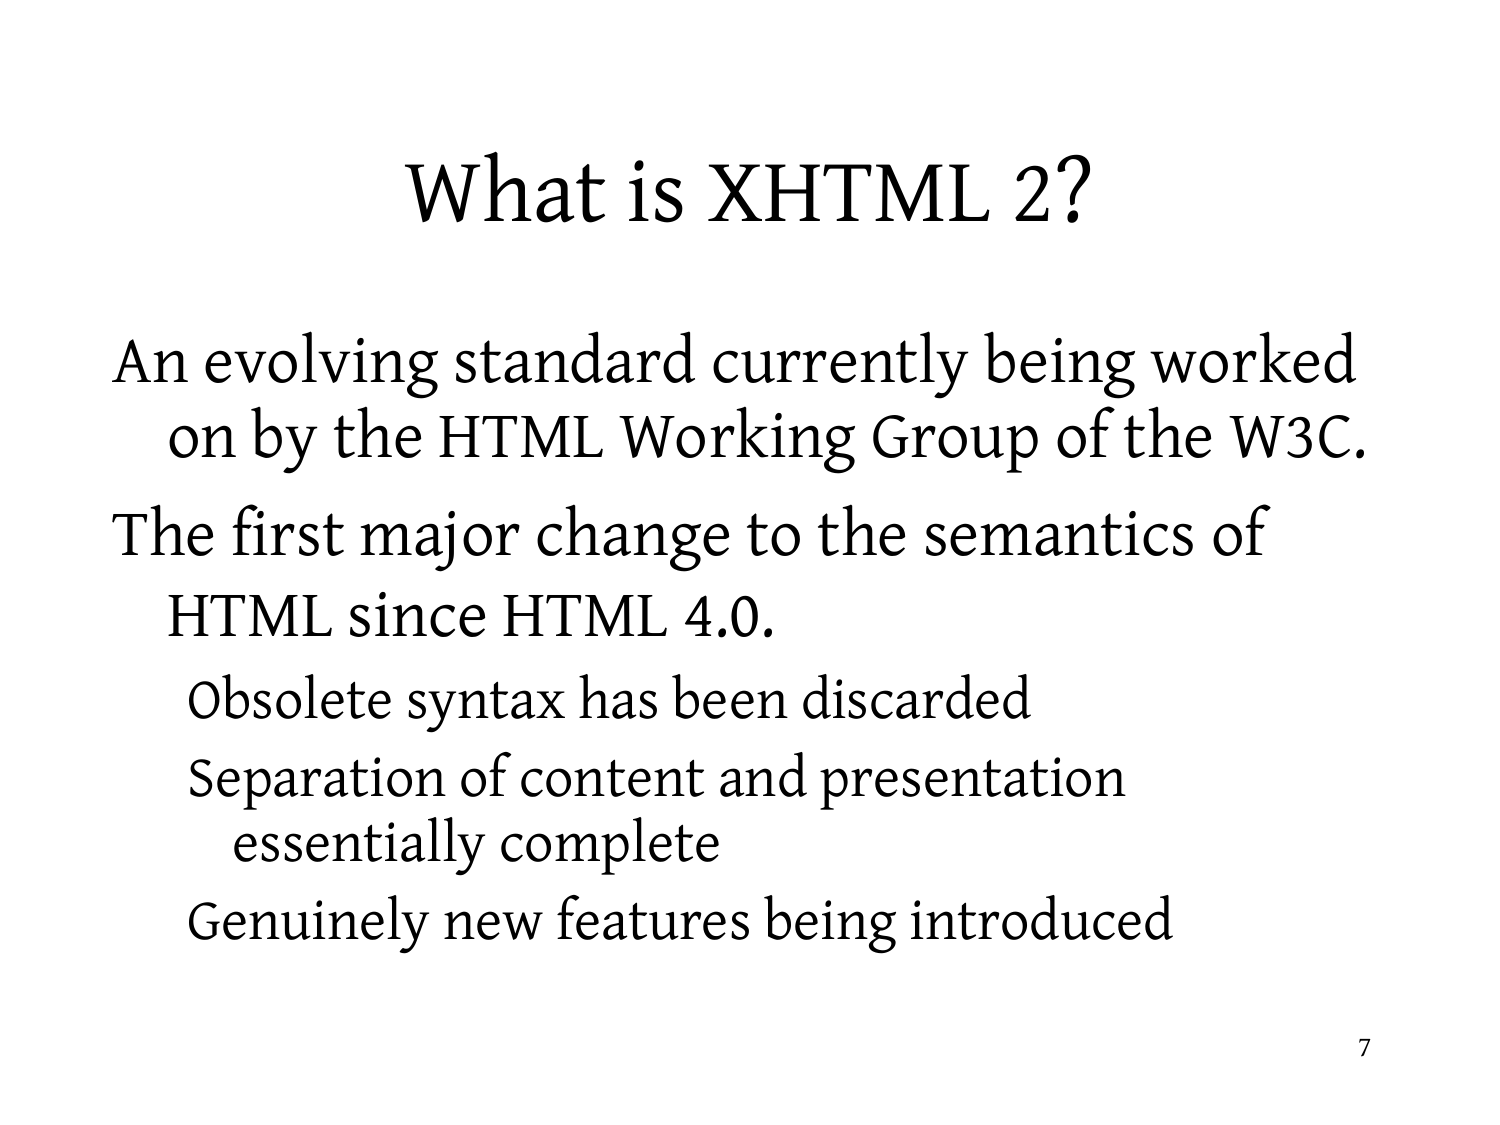

# What is XHTML 2?
An evolving standard currently being worked on by the HTML Working Group of the W3C.
The first major change to the semantics of HTML since HTML 4.0.
Obsolete syntax has been discarded
Separation of content and presentation essentially complete
Genuinely new features being introduced